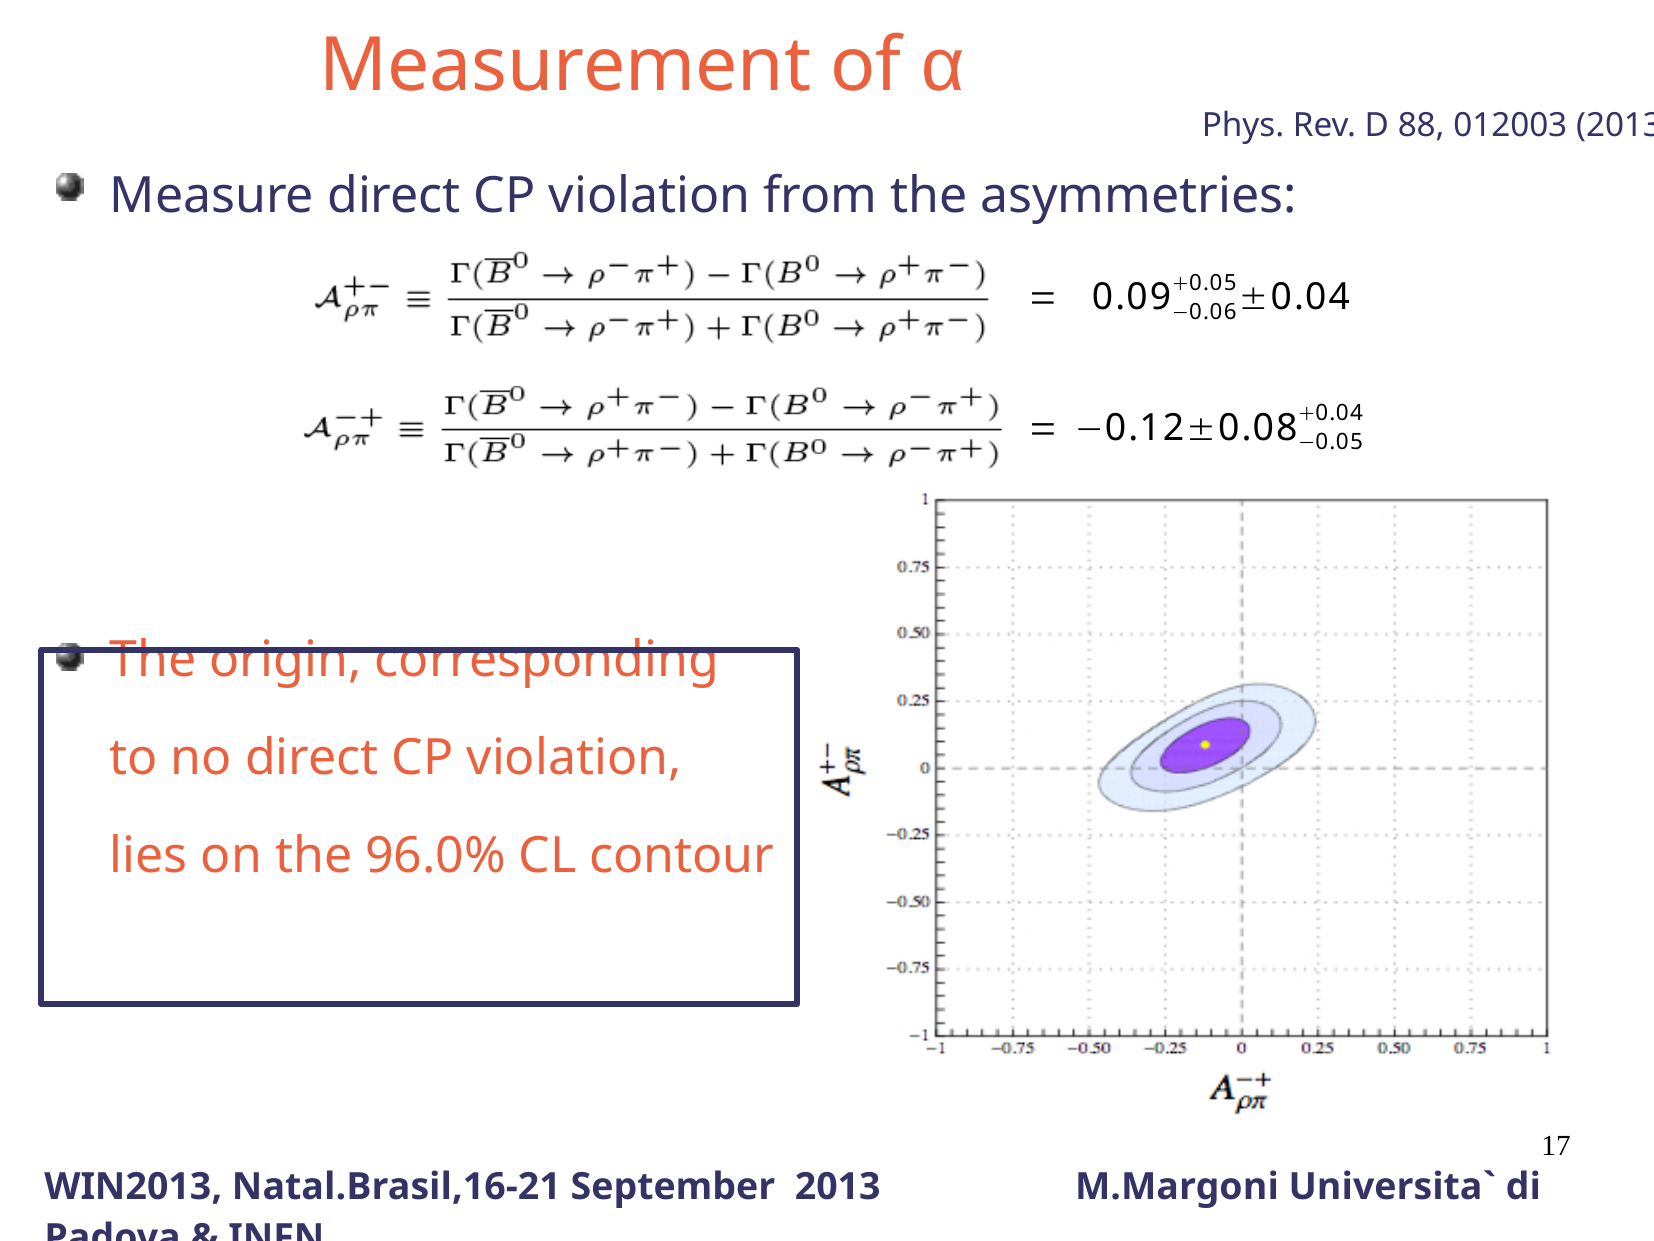

Measurement of α
Phys. Rev. D 88, 012003 (2013)
# Measure direct CP violation from the asymmetries:
The origin, corresponding
to no direct CP violation,
lies on the 96.0% CL contour
17
WIN2013, Natal.Brasil,16-21 September 2013 M.Margoni Universita` di Padova & INFN